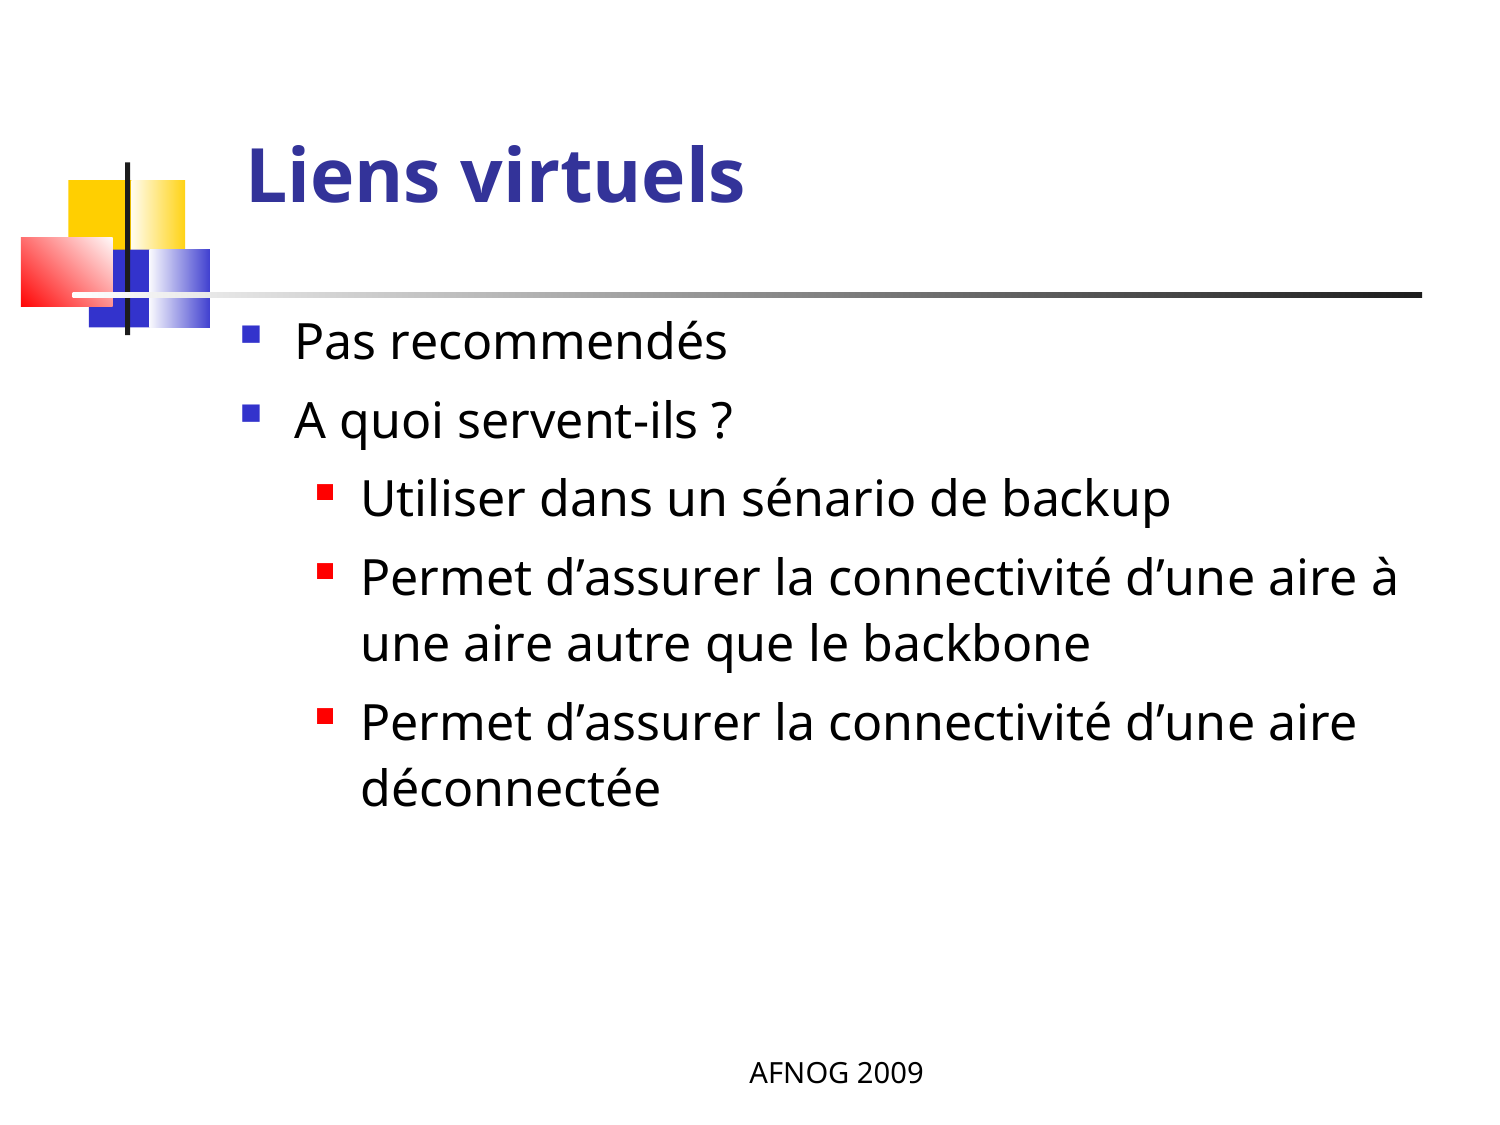

# Liens virtuels
Pas recommendés
A quoi servent-ils ?
Utiliser dans un sénario de backup
Permet d’assurer la connectivité d’une aire à une aire autre que le backbone
Permet d’assurer la connectivité d’une aire déconnectée
AFNOG 2009